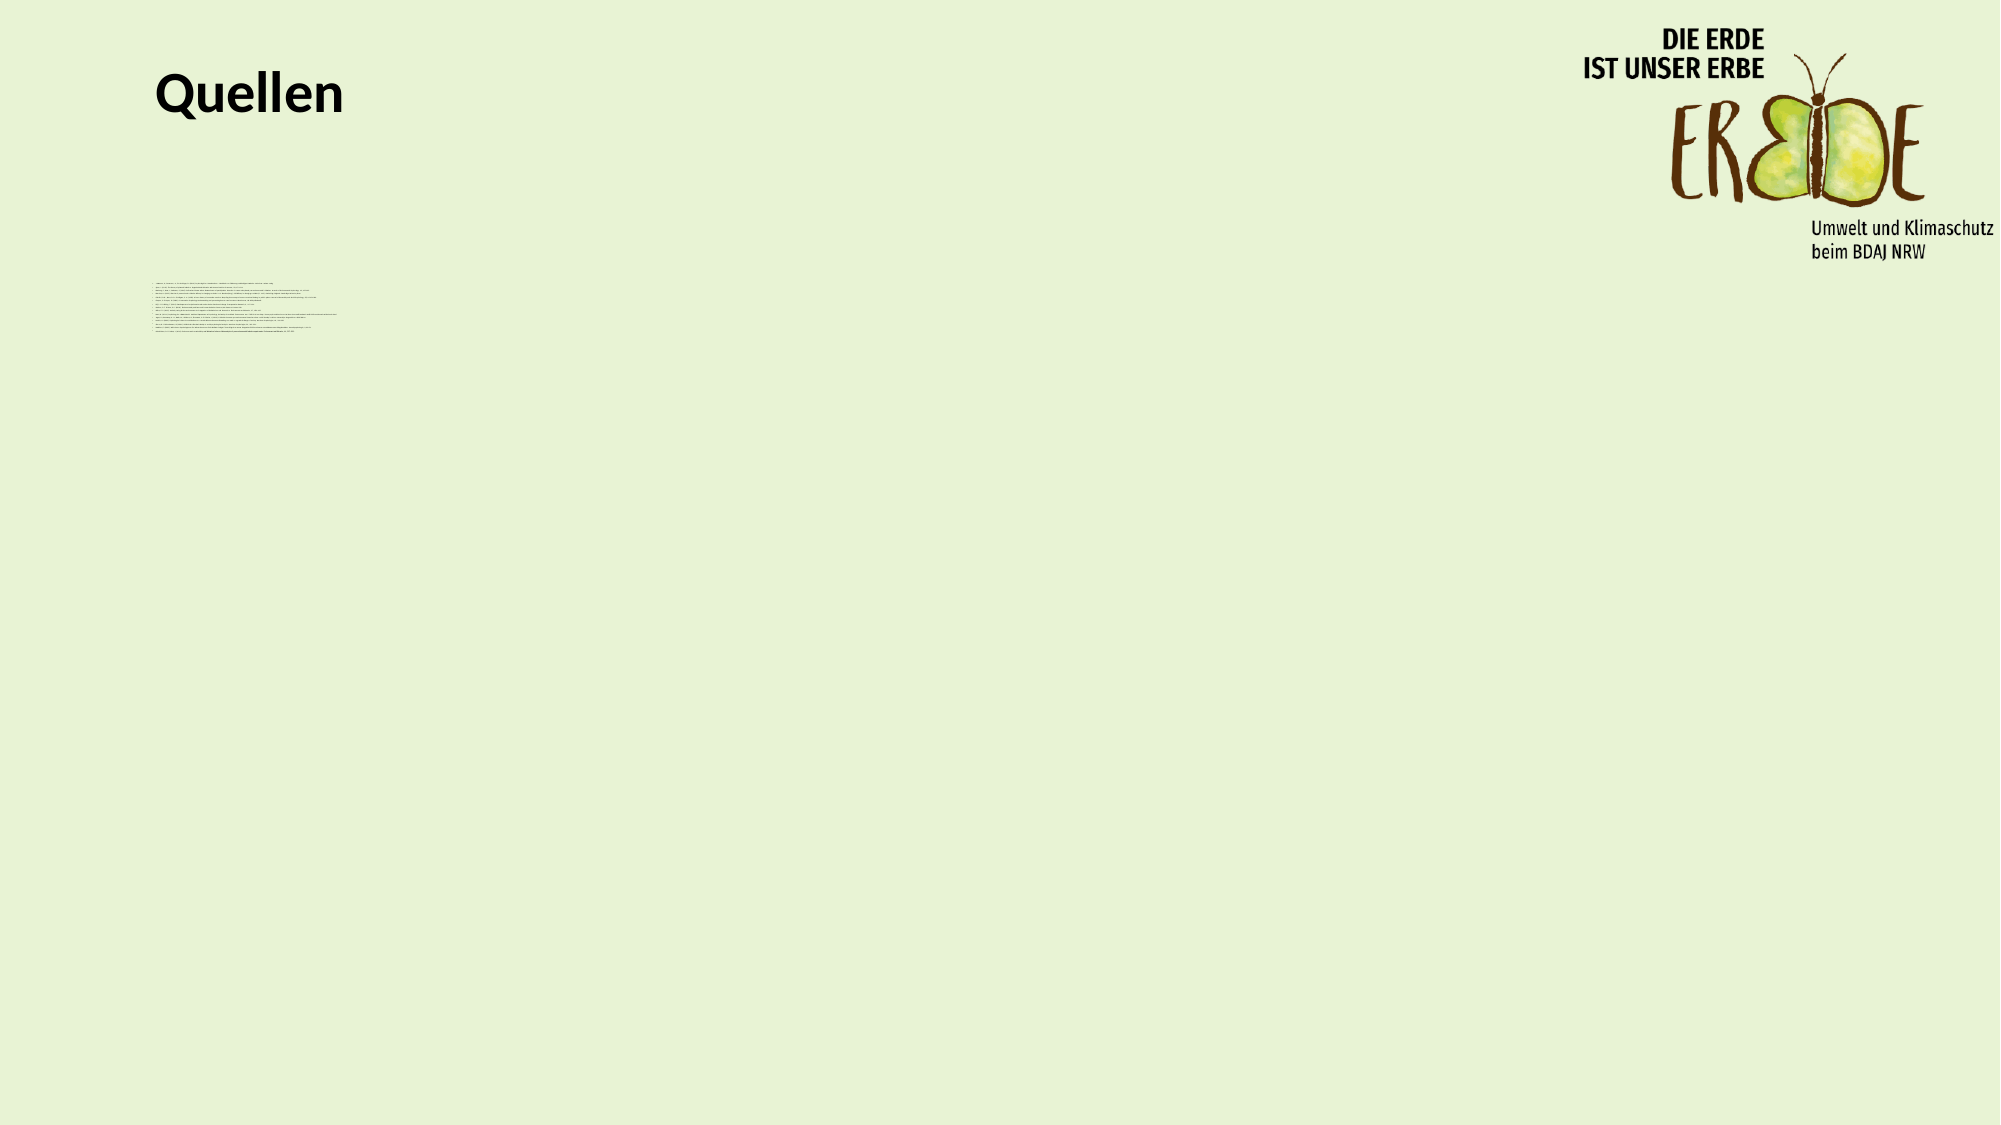

Quellen
# →Hamann, K., Baumann, A., & Löschinger, D. (2016). Psychologie im Umweltschutz – Handbuch zur Förderung nachhaltigen Handelns. München: oekom verlag.
Ajzen, I. (1991). The theory of planned behavior. Organizational Behavior and Human Decision Processes, 50, 179-211.
Bamberg, S., Rees, J., Seebauer, S. (2015). Collective climate action: Determinants of participation intention in community-based pro-environmental initiatives. Journal of Environmental Psychology, 43, 155-165.
Bandura, A. (1995). Exercise of personal and collective efficacy in changing societies. In A. Bandura (Hrsg.), Self-efficacy in changing societies (S. 1-45). Cambridge, England: Cambridge University Press.
Cialdini, R. B., Reno, R. R. & Kallgren, C. A. (1990). A focus theory of normative conduct: Recycling the concept of norms to reduce littering in public places. Journal of Personality and Social Psychology, 58, 1015–1026.
Clayton, S. & Myers, G. (2009). Conservation Psychology Understanding and promoting human care for nature. West Sussex, UK: Wiley-Blackwell.
Fujii, S. & Gärling, T. (2003). Development of script-based travel mode choice after forced change. Transportation Research, 6, 117–124.
Gardner, G. T. & Stern, P. C. (2002). Environmental problems and human behavior. Boston, MA: Pearson Custom Pub.
Geller, E. S. (1995). Actively caring for the environment: An integration of behaviorism and humanism. Environment and Behavior, 27, 184–195.
Harré, N. (2011). Psychology for a Better World. Auckland Department of Psychology, University of Auckland. Entnommen am 17.08.2014 von http://www.psych.auckland.ac.nz/en/about/our-staff/academic-staff/niki-harre/download-the-book.html
Jugert, P., Greenaway, K. H., Barth, M., Büchner, R., Eisentraut, S. & Fritsche, I. (2016). Collective increases pro-environmental intention when social identity is salient. Manuskript eingereicht zur Publikation.
Kazdin, A. (2009). Psychological science’s contributions to a sustainable environment Extending our reach to a grand challenge of society. American Psychologist, 64, 339-356
Simon, B. & Klandermans, B. (2001). Politicized collective identity: A social-psychological analysis. American Psychologist, 56, 319–331.
Matthies, E. (2005). Wie können PsychologInnen ihr Wissen besser an die PraktikerIn bringen? Vorschlag eines neuen integratives Einflussschemas umweltbewussten Alltagshandelns. Umweltpsychologie, 9, 62-81.
Osbaldiston, R. & Schott, J. (2012). Environmental sustainability and behavioral science: Meta-analysis of pro-environmental behavior experiments. Environment and Behavior, 44, 257–299.